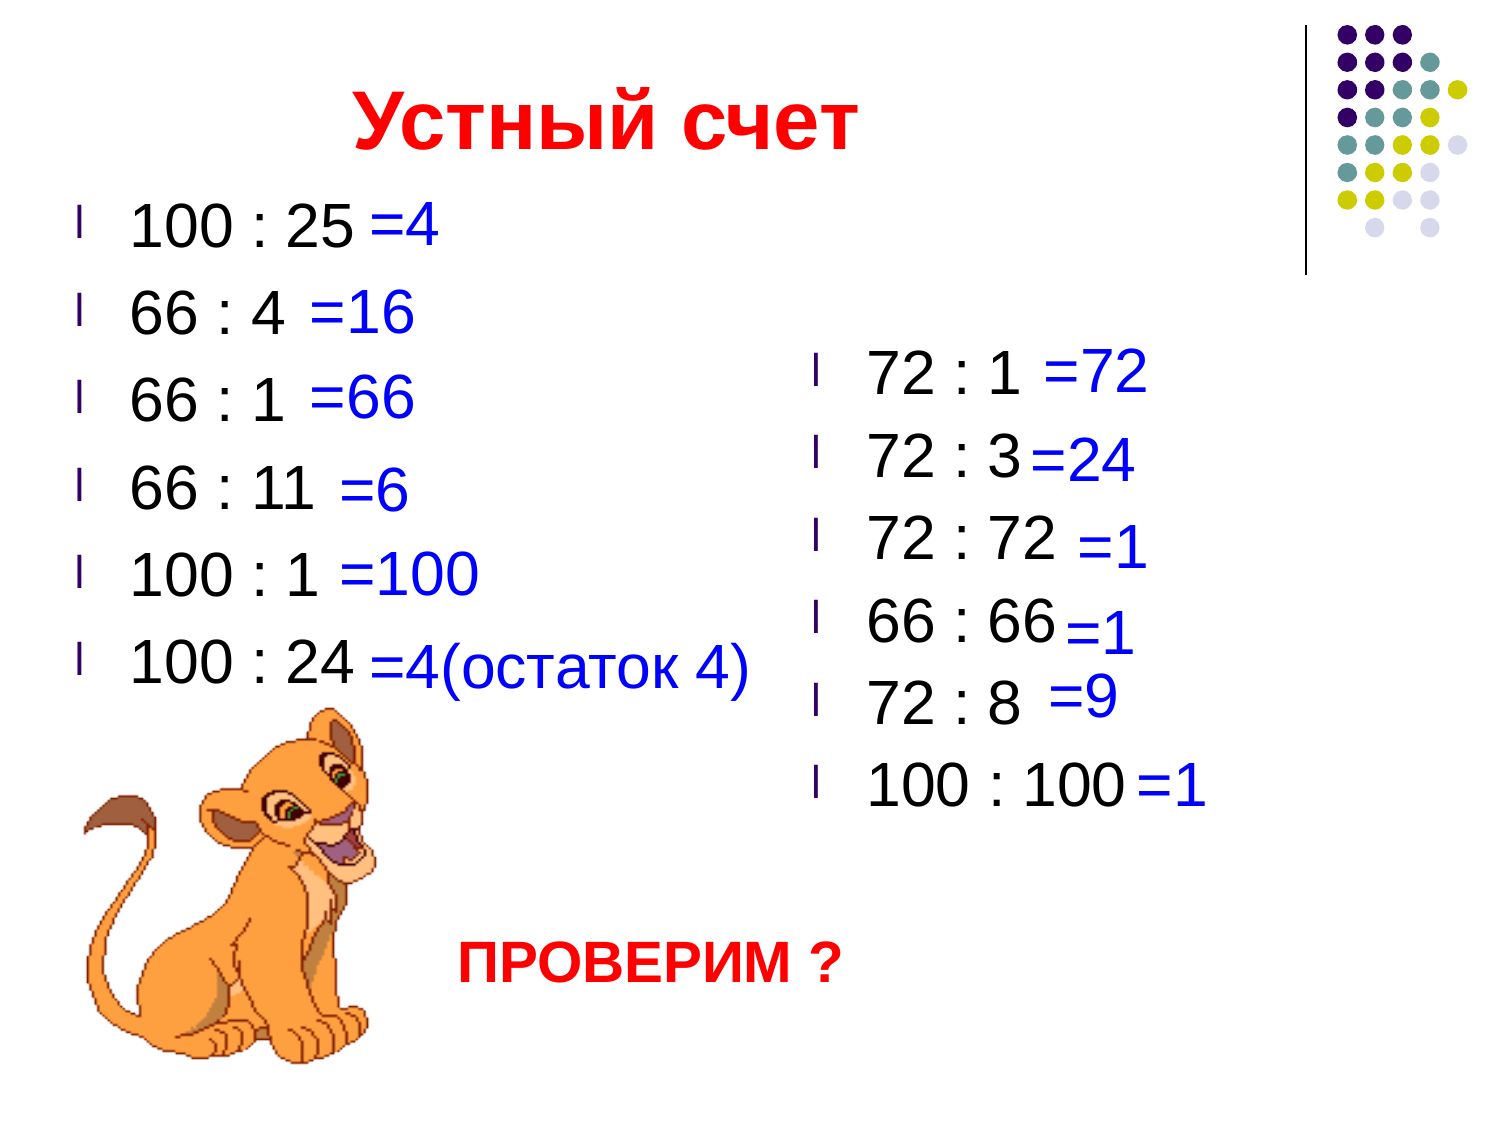

# Устный счет
100 : 25
66 : 4
66 : 1
66 : 11
100 : 1
100 : 24
=4
=16
72 : 1
72 : 3
72 : 72
66 : 66
72 : 8
100 : 100
=72
=66
=24
=6
=1
=100
=1
=4(остаток 4)
=9
=1
ПРОВЕРИМ ?